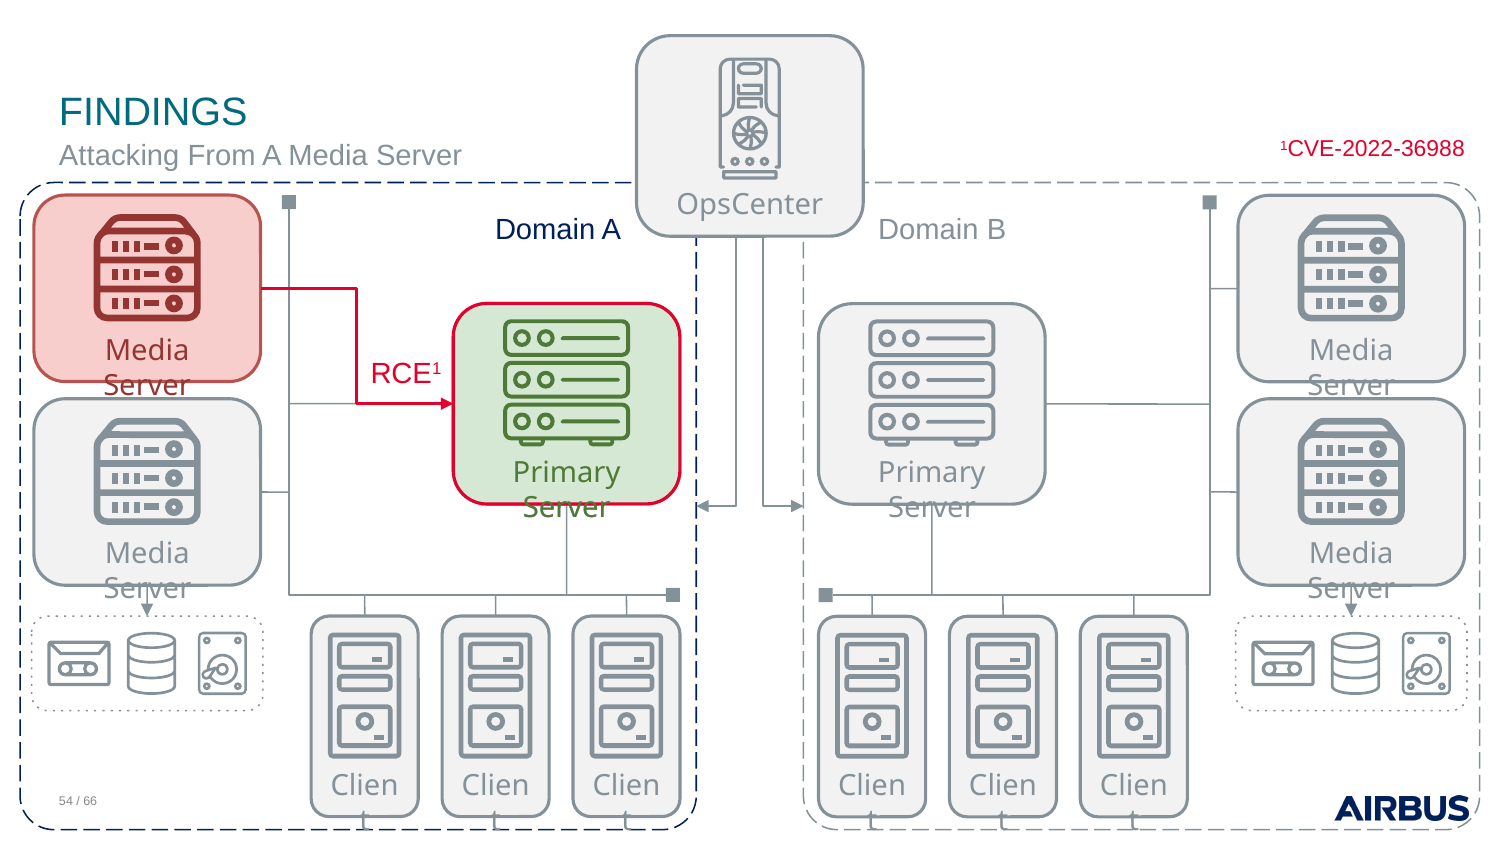

OpsCenter
# FINDINGS Attacking From A Media Server
1CVE-2022-36988
Media Server
Domain A
Domain B
Media Server
Primary Server
RCE1
Primary Server
Primary Server
Media Server
Media Server
Client
Client
Client
Client
Client
Client